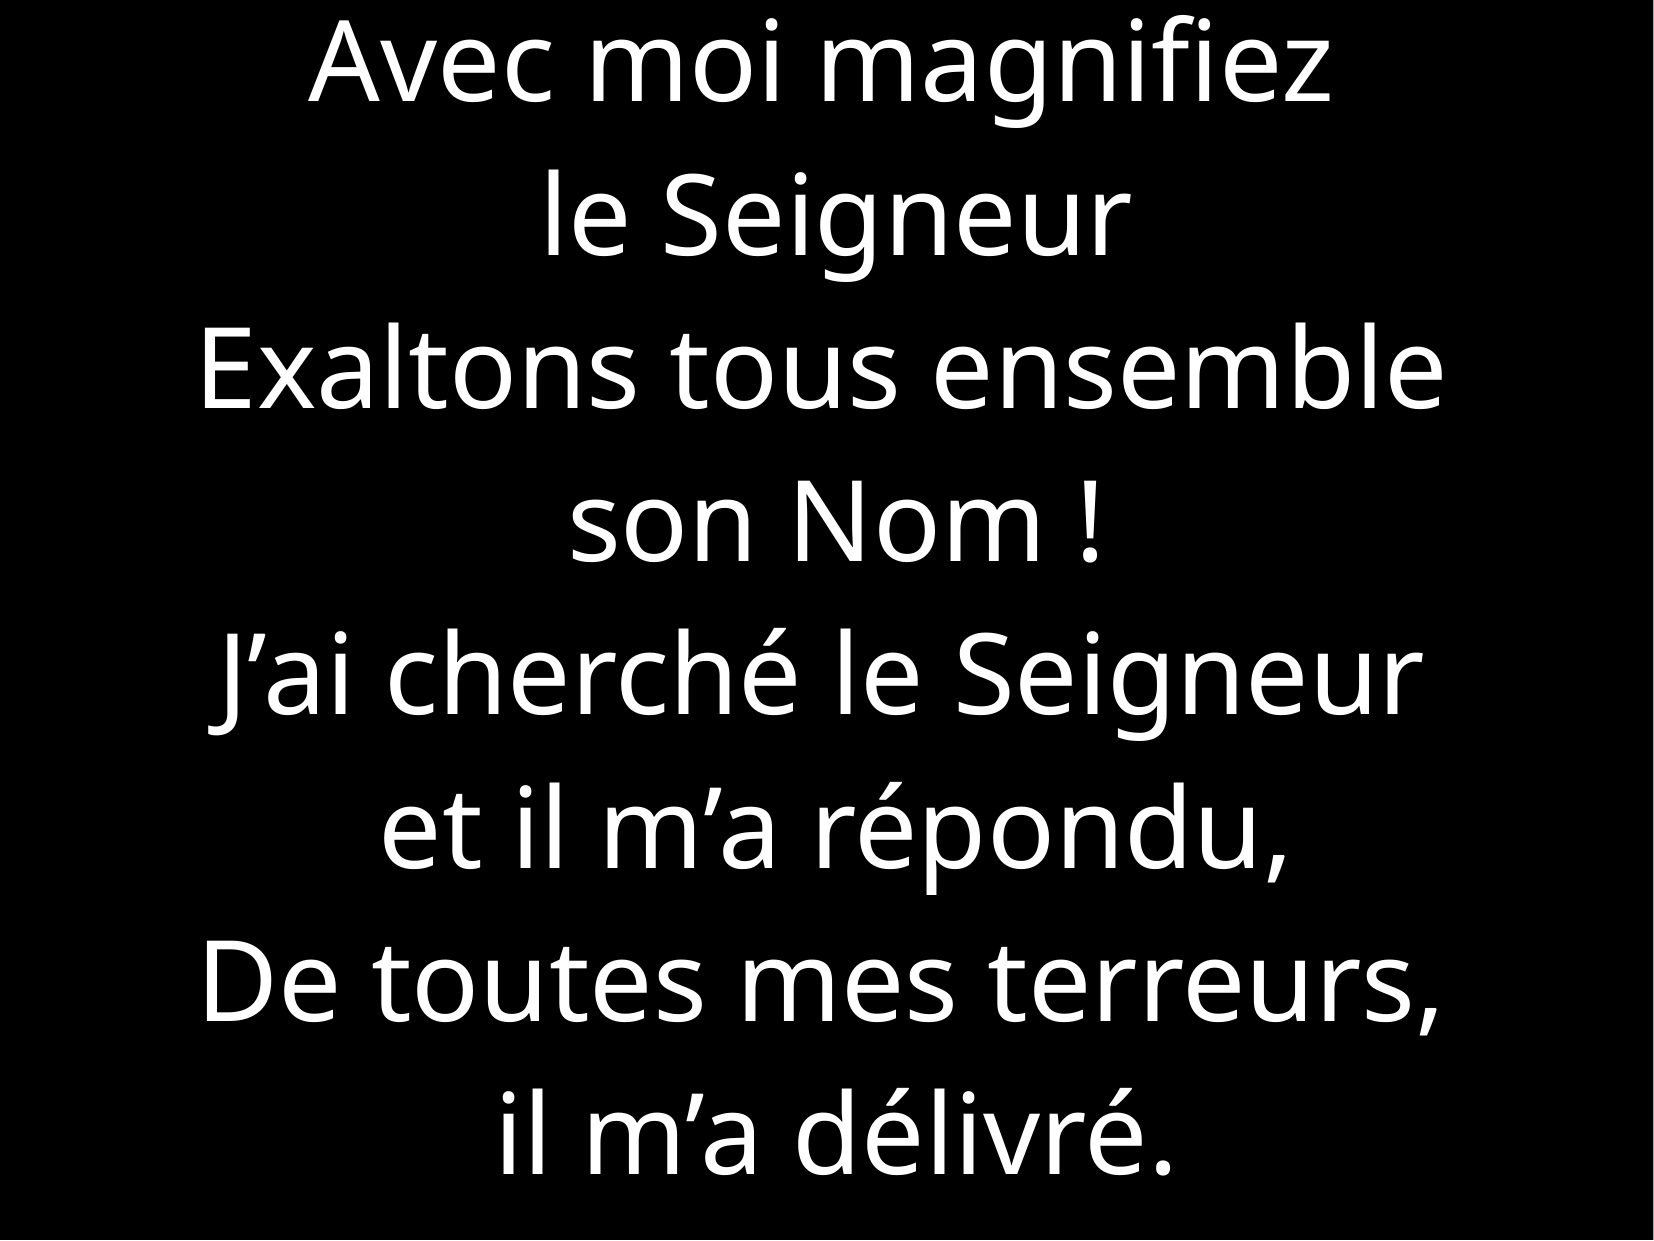

# Avec moi magnifiez
le Seigneur
Exaltons tous ensemble
son Nom !
J’ai cherché le Seigneur
et il m’a répondu,
De toutes mes terreurs,
il m’a délivré.